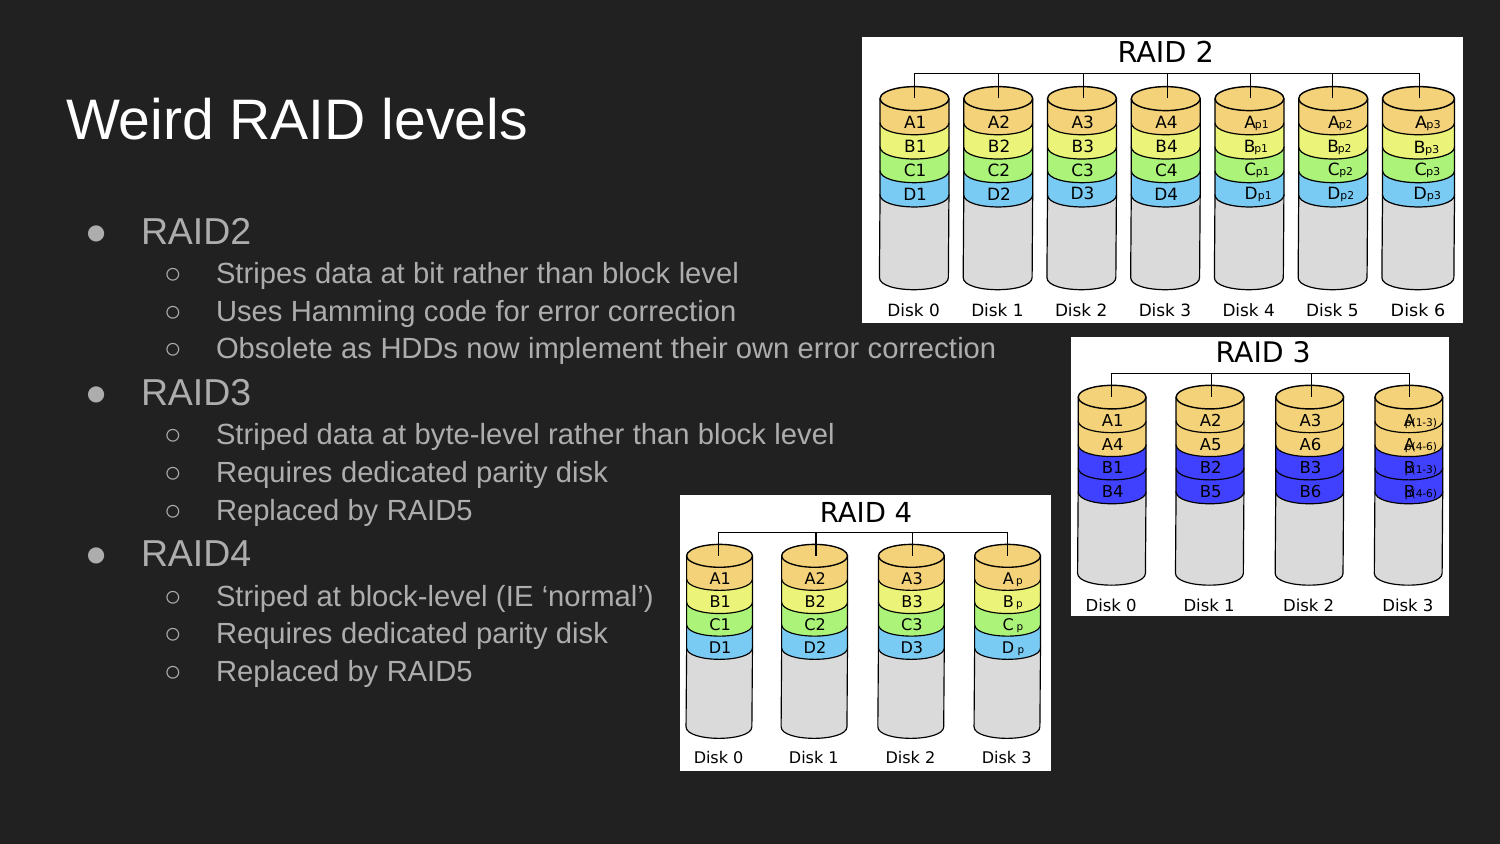

Weird RAID levels
# RAID2
Stripes data at bit rather than block level
Uses Hamming code for error correction
Obsolete as HDDs now implement their own error correction
RAID3
Striped data at byte-level rather than block level
Requires dedicated parity disk
Replaced by RAID5
RAID4
Striped at block-level (IE ‘normal’)
Requires dedicated parity disk
Replaced by RAID5